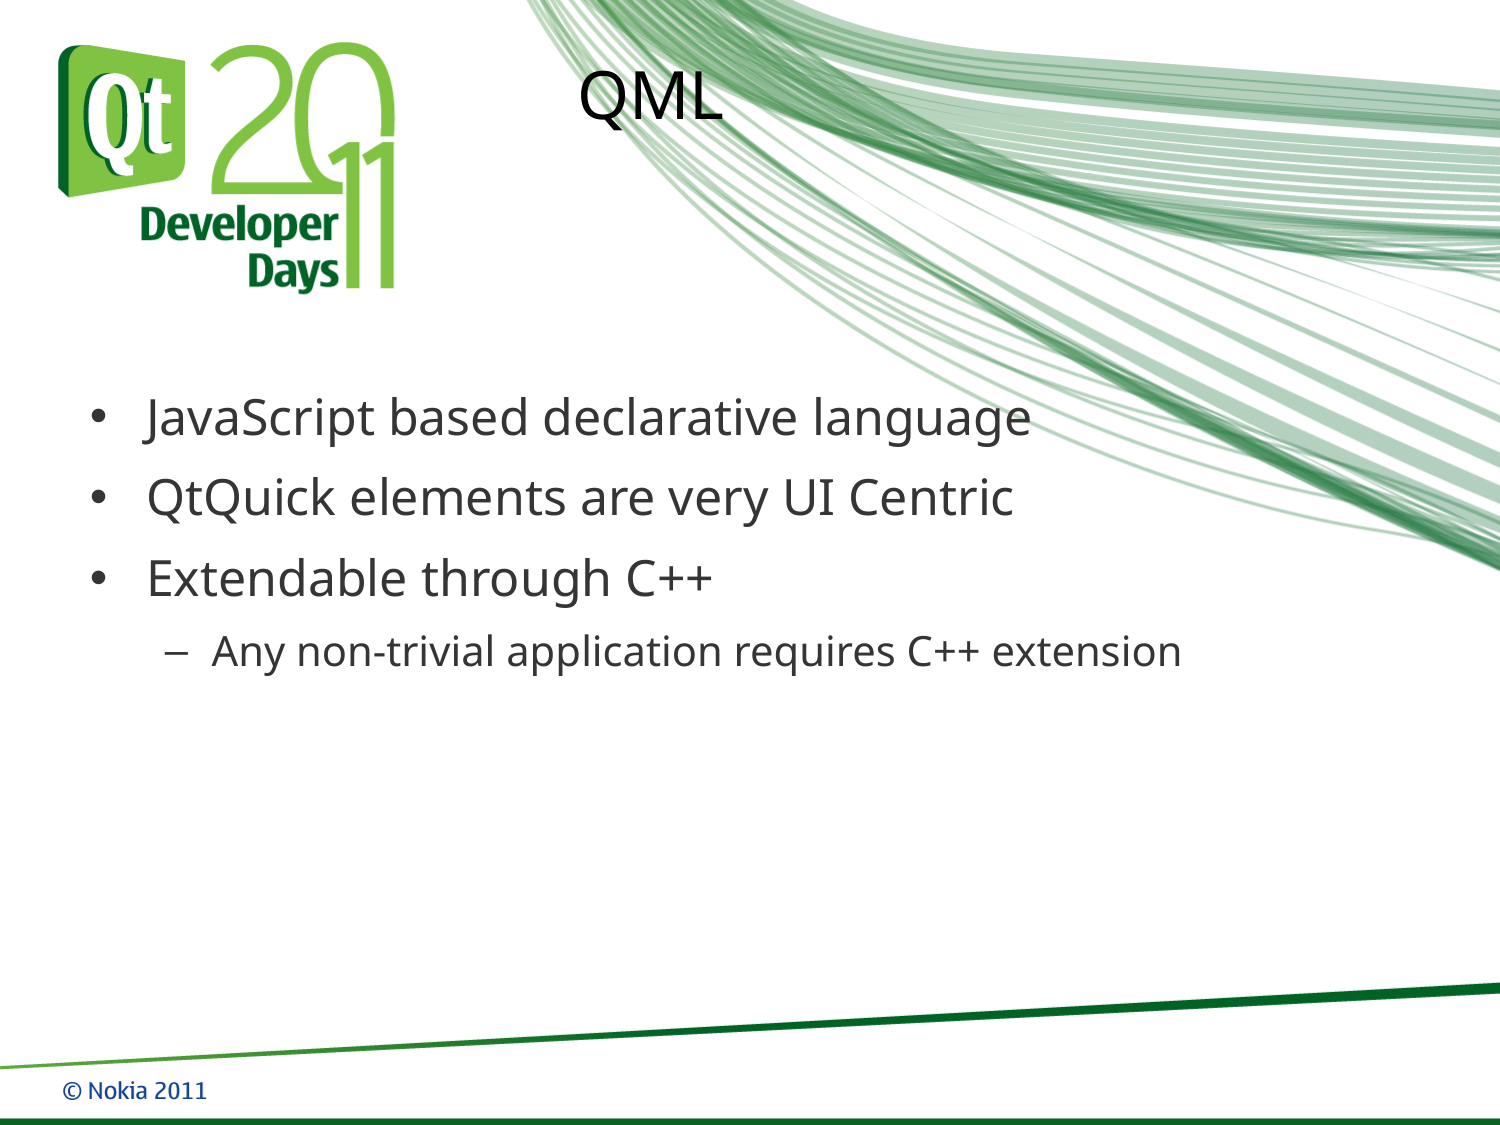

# QML
JavaScript based declarative language
QtQuick elements are very UI Centric
Extendable through C++
Any non-trivial application requires C++ extension